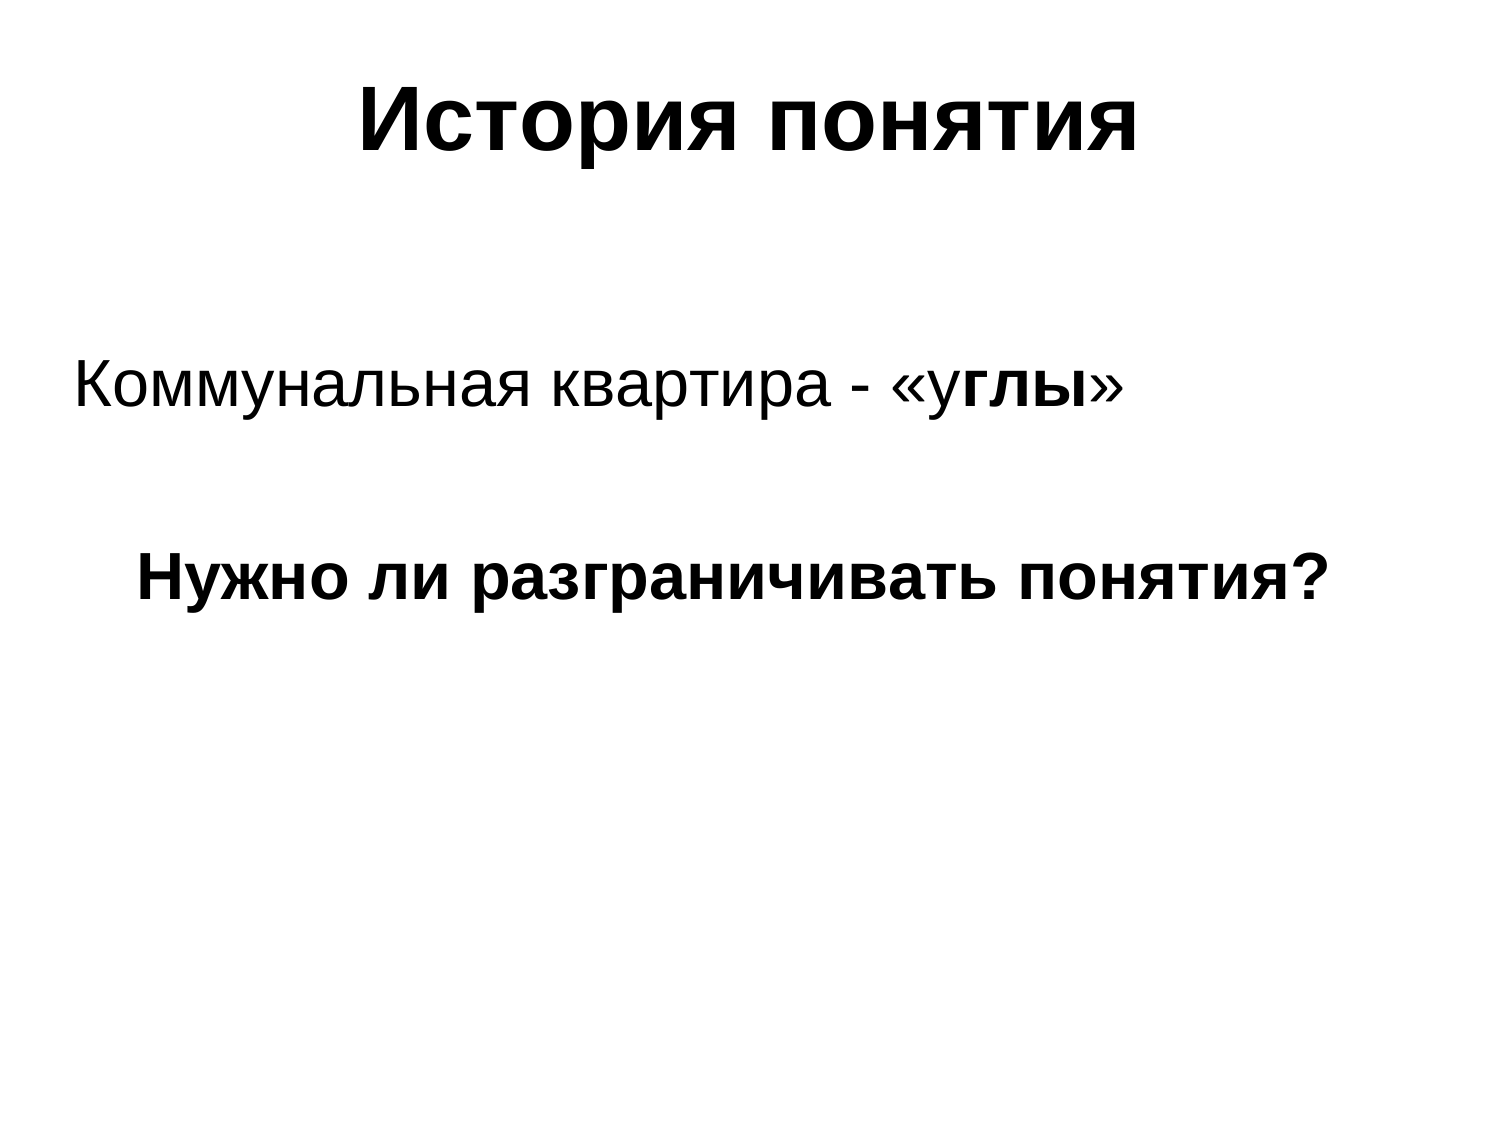

# История понятия
Коммунальная квартира - «углы»
Нужно ли разграничивать понятия?